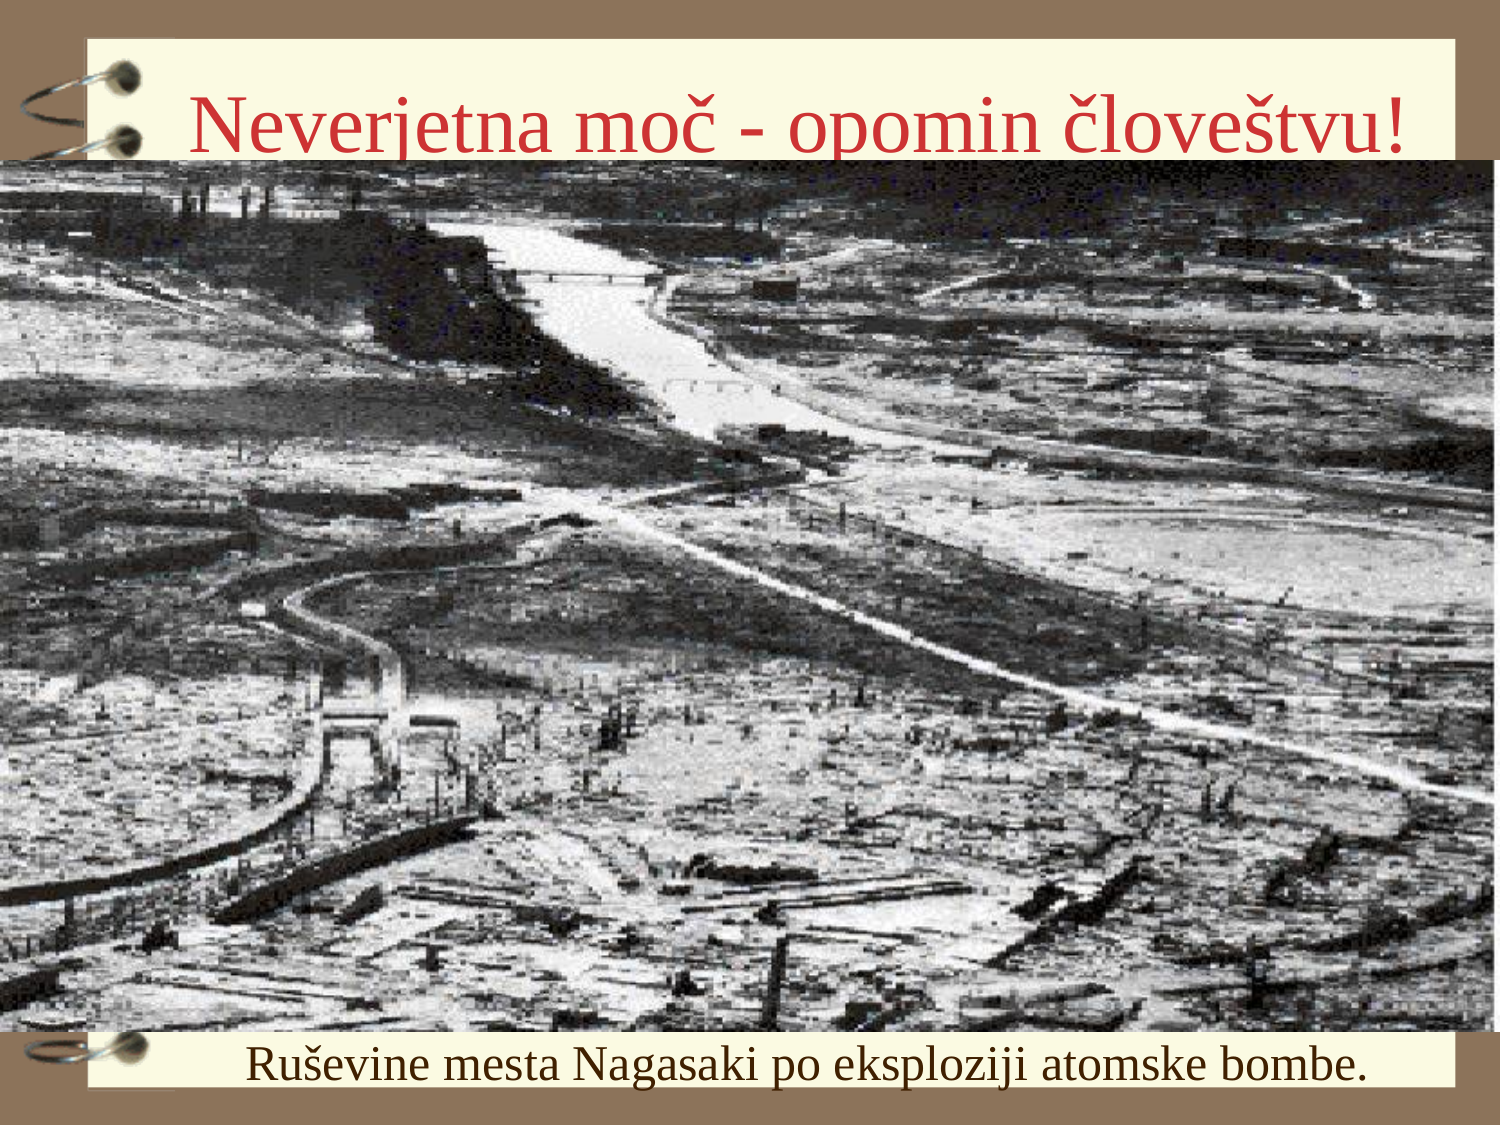

# Neverjetna moč - opomin človeštvu!
Ruševine mesta Nagasaki po eksploziji atomske bombe.